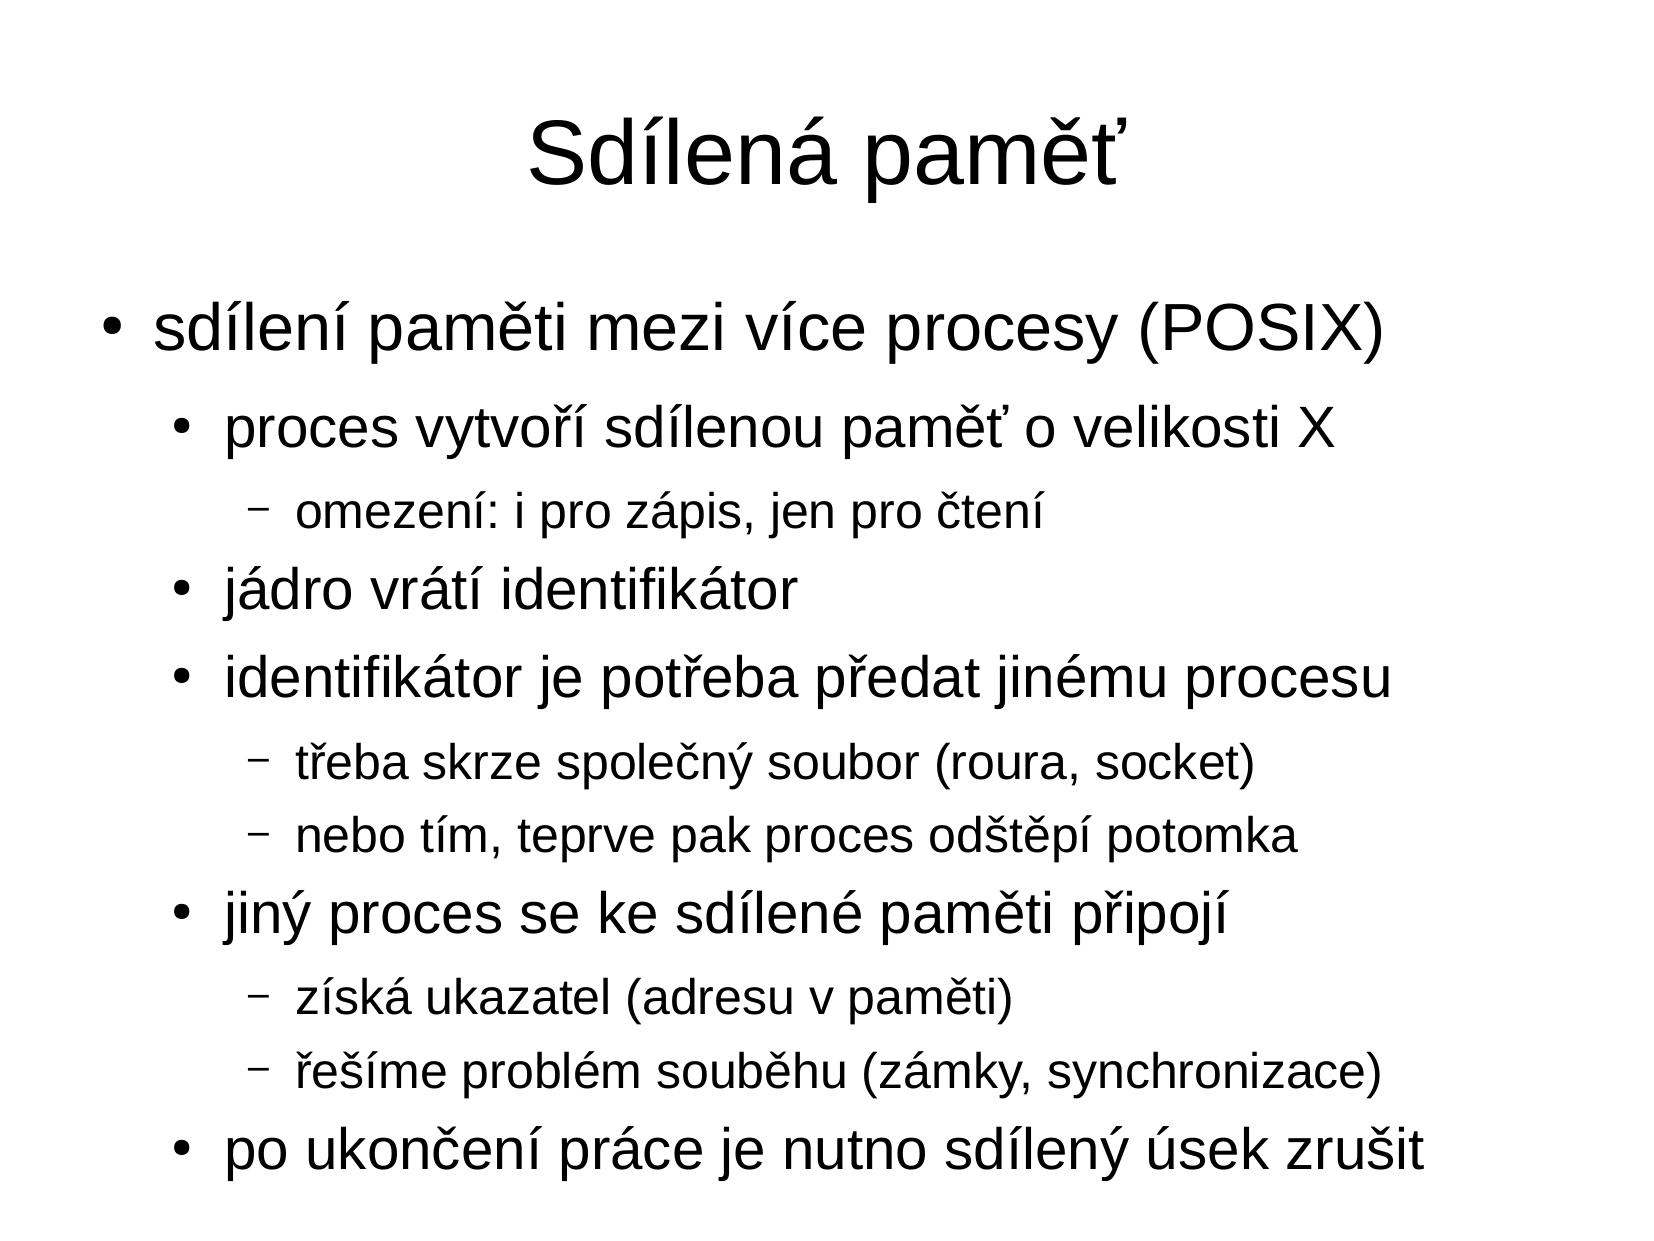

# Sdílená paměť
sdílení paměti mezi více procesy (POSIX)
proces vytvoří sdílenou paměť o velikosti X
omezení: i pro zápis, jen pro čtení
jádro vrátí identifikátor
identifikátor je potřeba předat jinému procesu
třeba skrze společný soubor (roura, socket)
nebo tím, teprve pak proces odštěpí potomka
jiný proces se ke sdílené paměti připojí
získá ukazatel (adresu v paměti)
řešíme problém souběhu (zámky, synchronizace)
po ukončení práce je nutno sdílený úsek zrušit